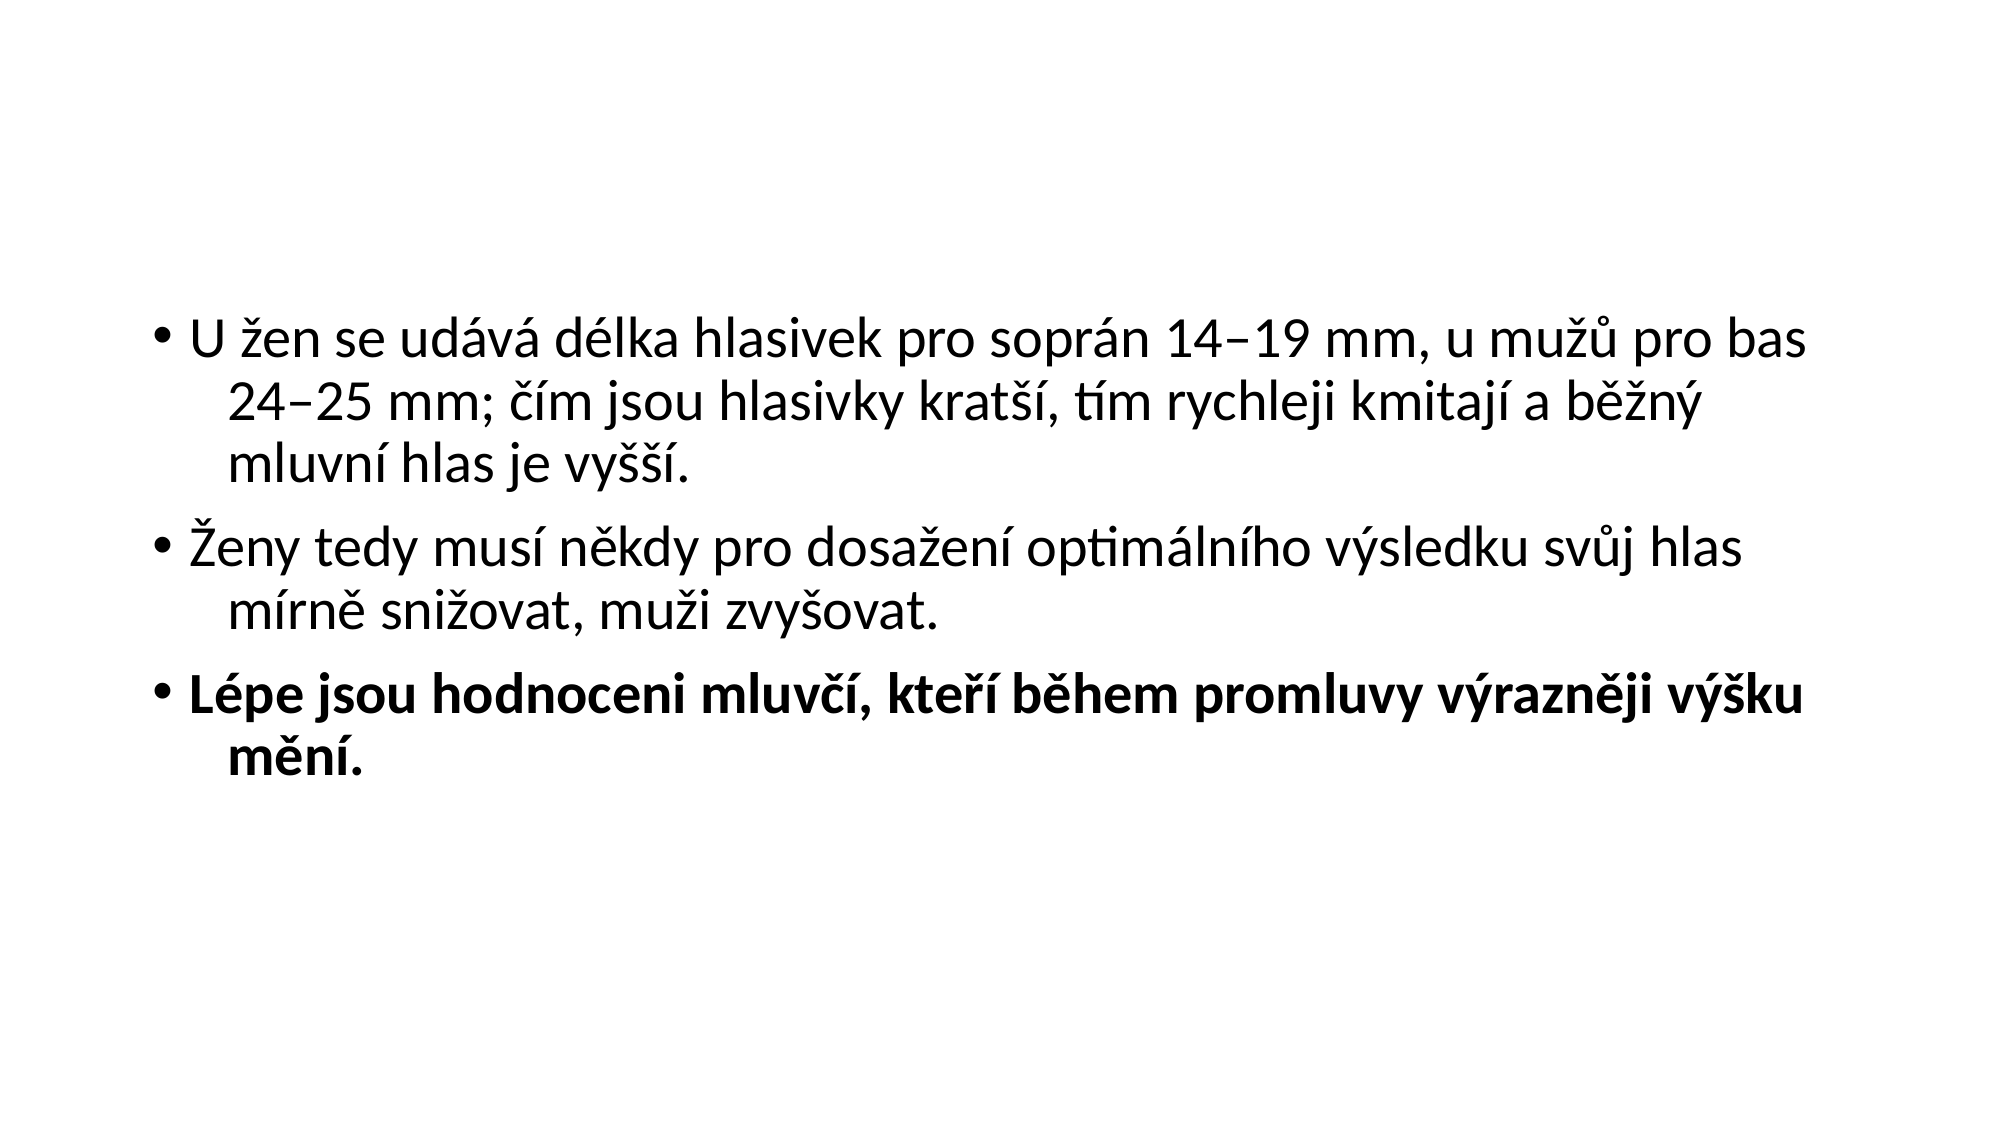

#
U žen se udává délka hlasivek pro soprán 14–19 mm, u mužů pro bas 24–25 mm; čím jsou hlasivky kratší, tím rychleji kmitají a běžný mluvní hlas je vyšší.
Ženy tedy musí někdy pro dosažení optimálního výsledku svůj hlas mírně snižovat, muži zvyšovat.
Lépe jsou hodnoceni mluvčí, kteří během promluvy výrazněji výšku mění.